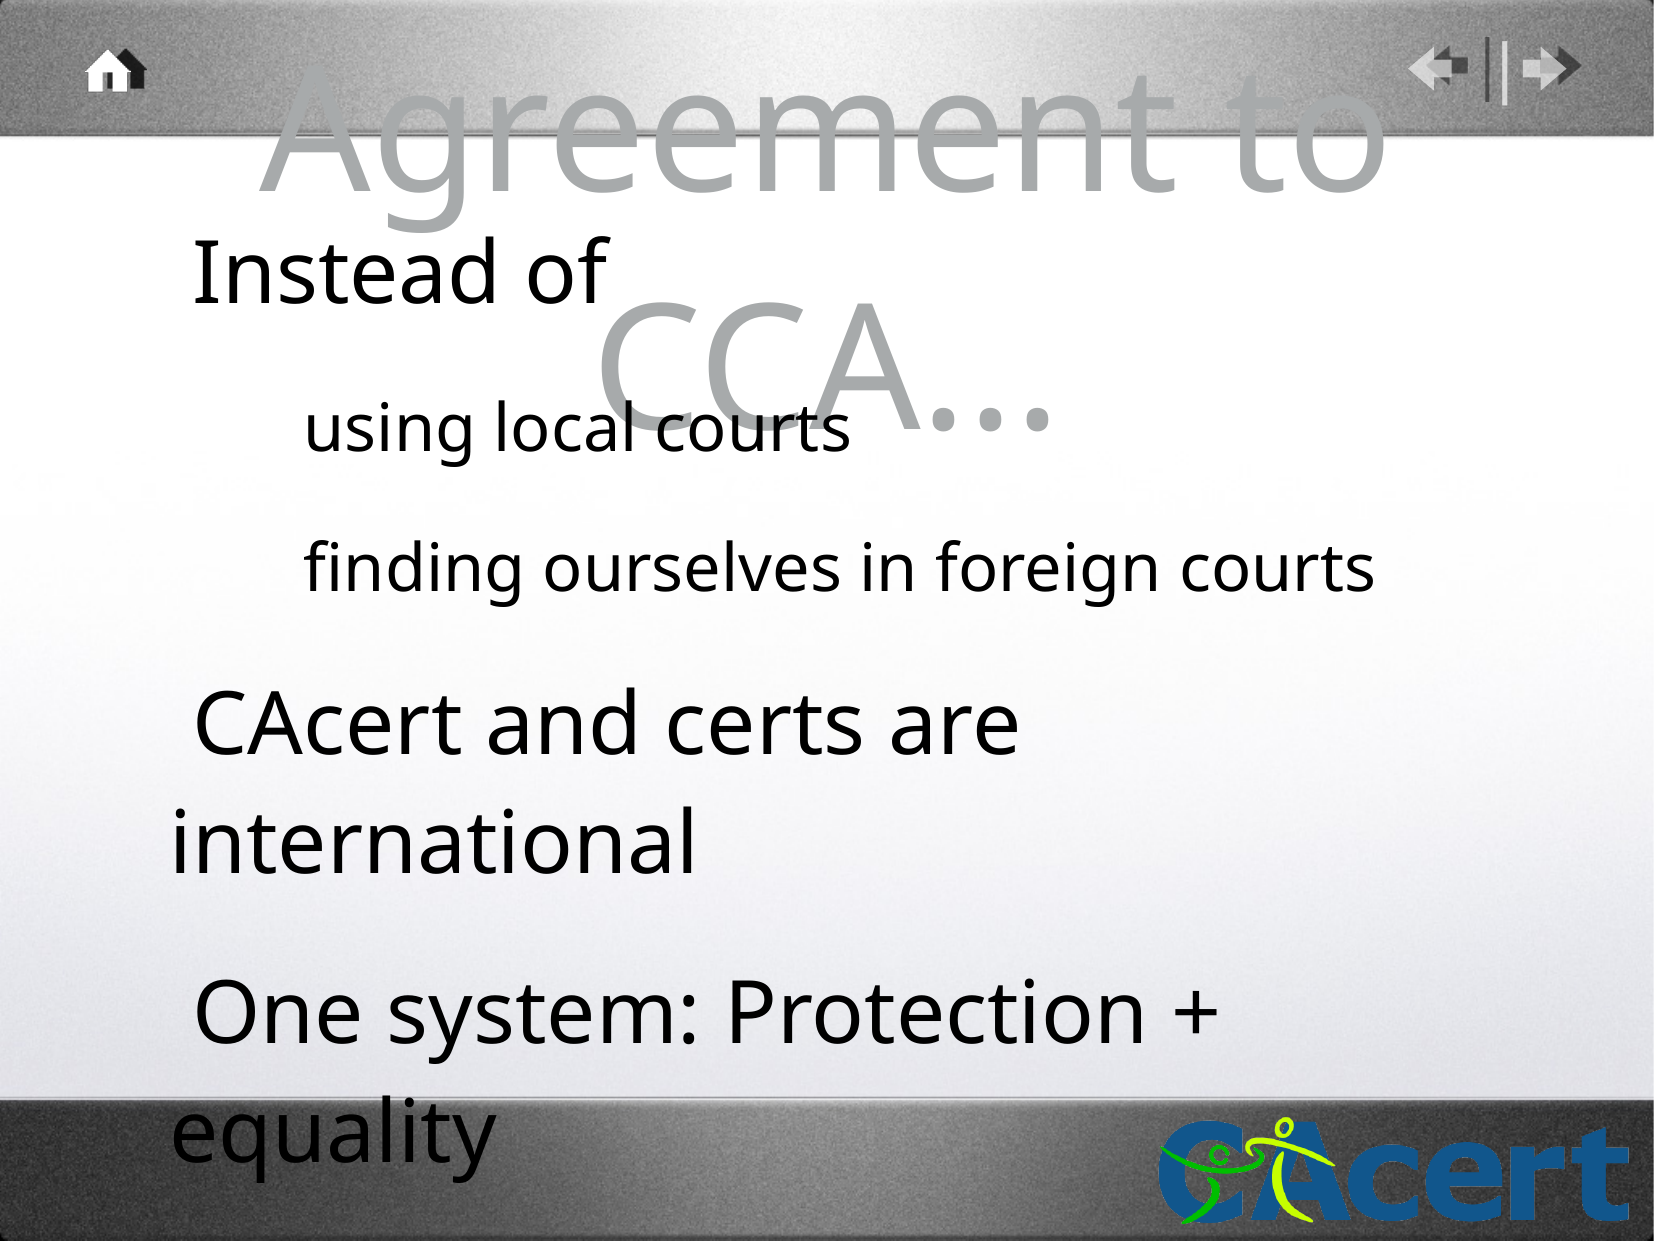

# Agreement to CCA...
 Instead of
 using local courts
 finding ourselves in foreign courts
 CAcert and certs are international
 One system: Protection + equality